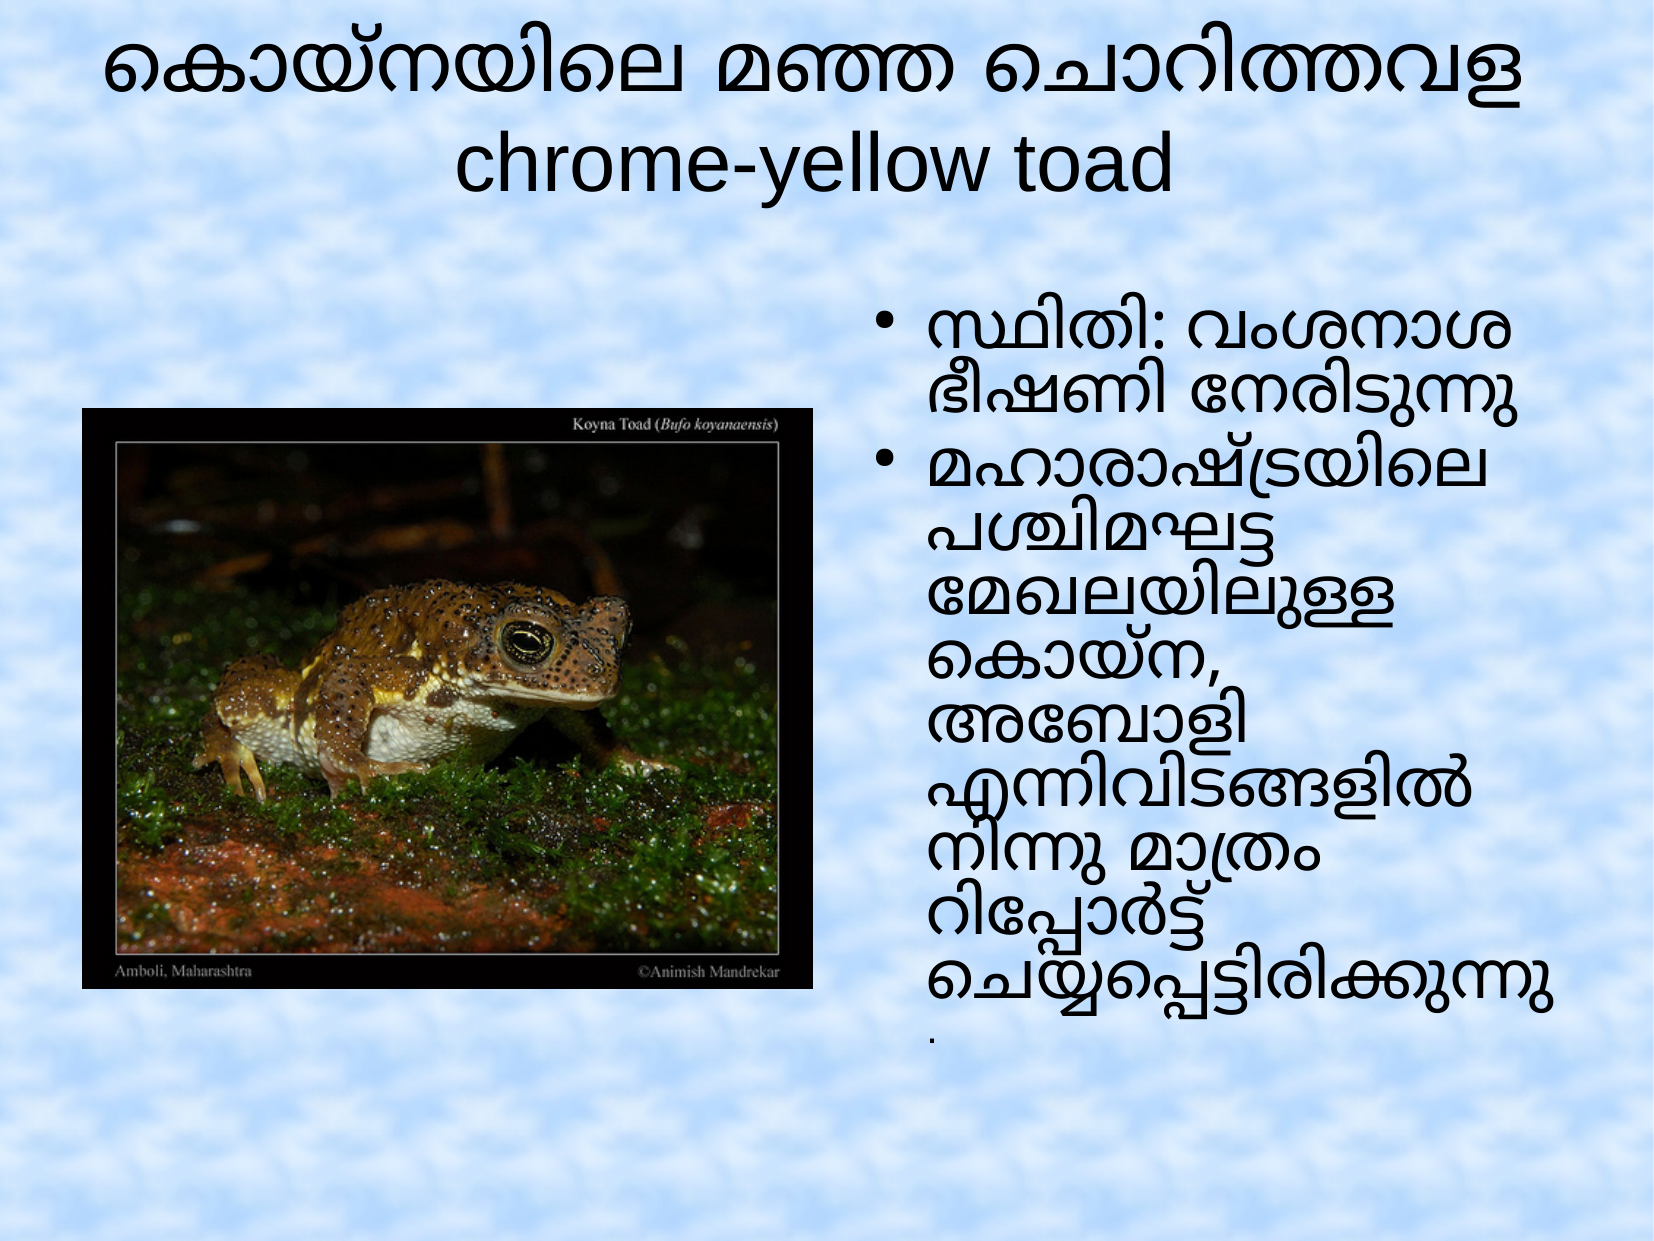

# കൊയ്നയിലെ മഞ്ഞ ചൊറിത്തവള chrome-yellow toad
സ്ഥിതി: വംശനാശ ഭീഷണി നേരിടുന്നു
മഹാരാഷ്ട്രയിലെ പശ്ചിമഘട്ട മേഖലയിലുള്ള കൊയ്ന, അബോളി എന്നിവിടങ്ങളില്‍ നിന്നു മാത്രം റിപ്പോര്‍ട്ട് ചെയ്യപ്പെട്ടിരിക്കുന്നു.